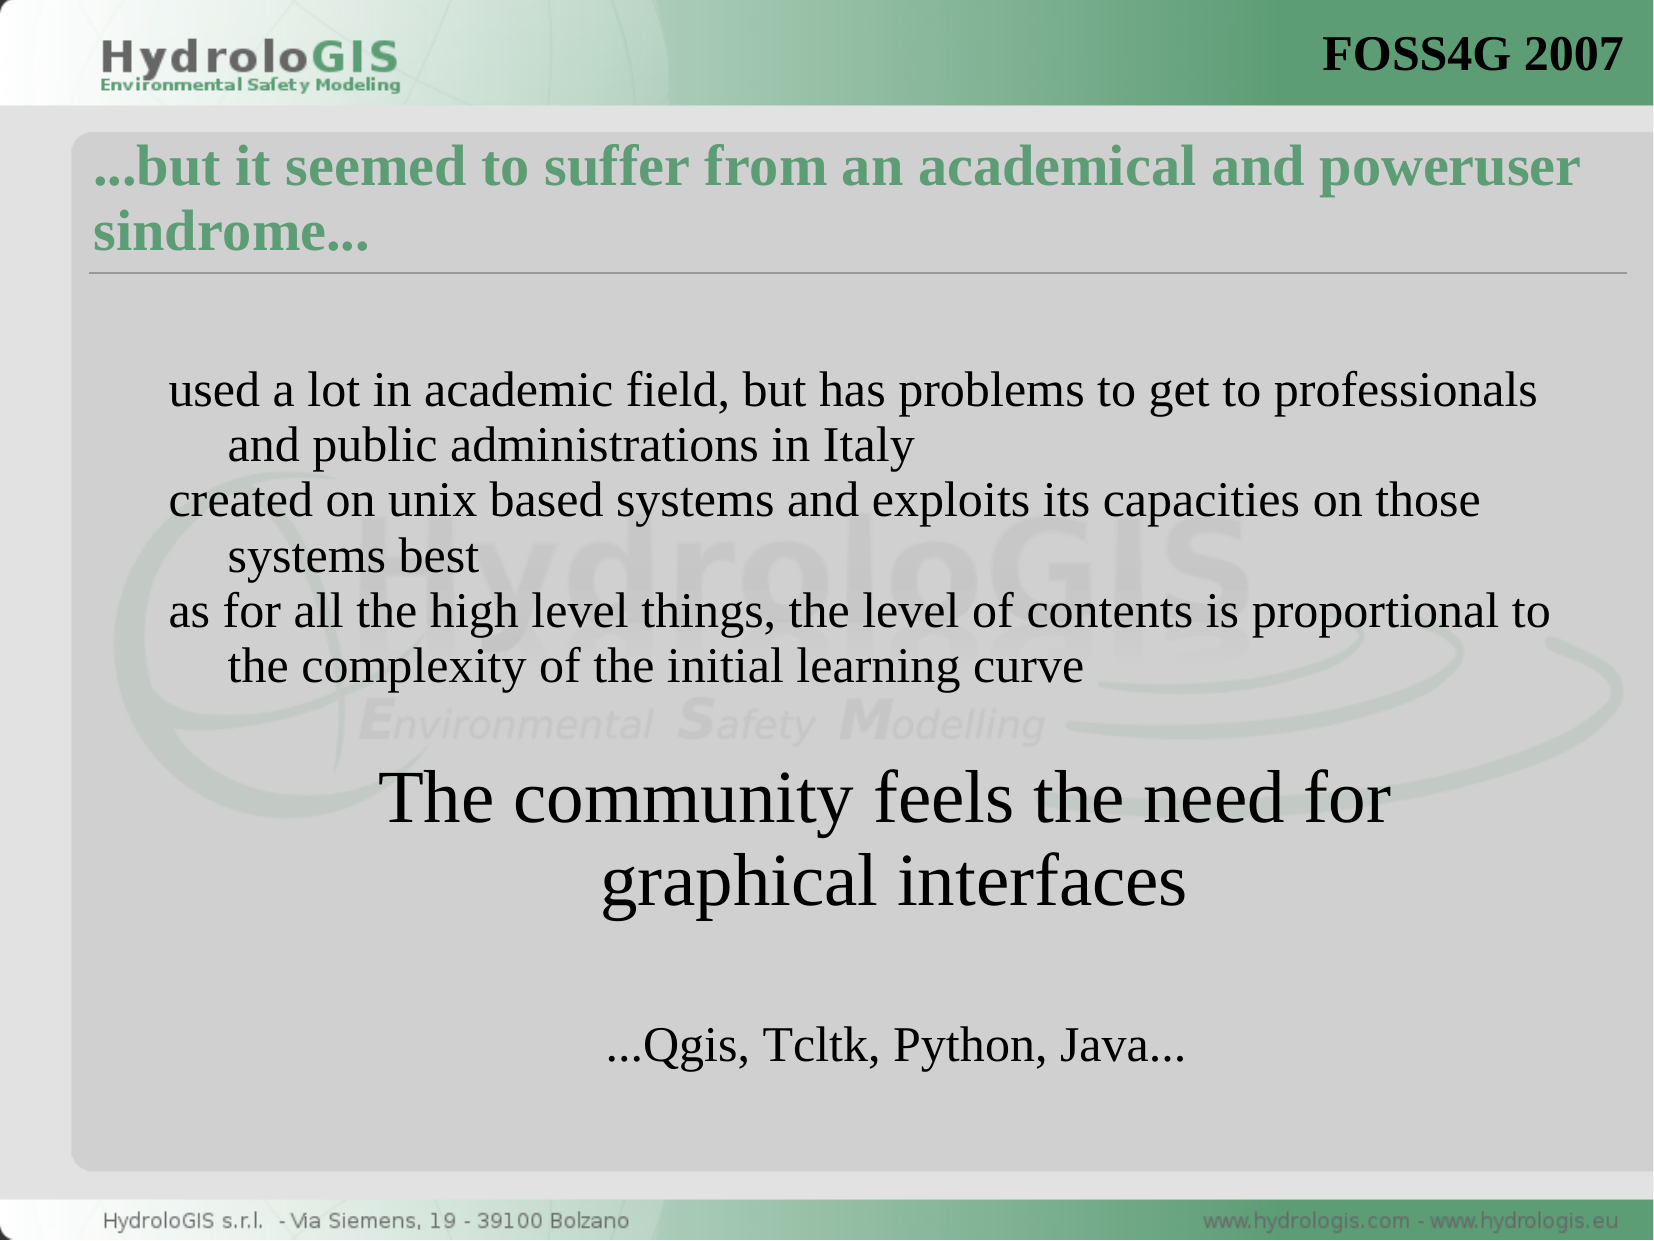

# ...but it seemed to suffer from an academical and poweruser sindrome...
used a lot in academic field, but has problems to get to professionals and public administrations in Italy
created on unix based systems and exploits its capacities on those systems best
as for all the high level things, the level of contents is proportional to the complexity of the initial learning curve
The community feels the need for
graphical interfaces
...Qgis, Tcltk, Python, Java...